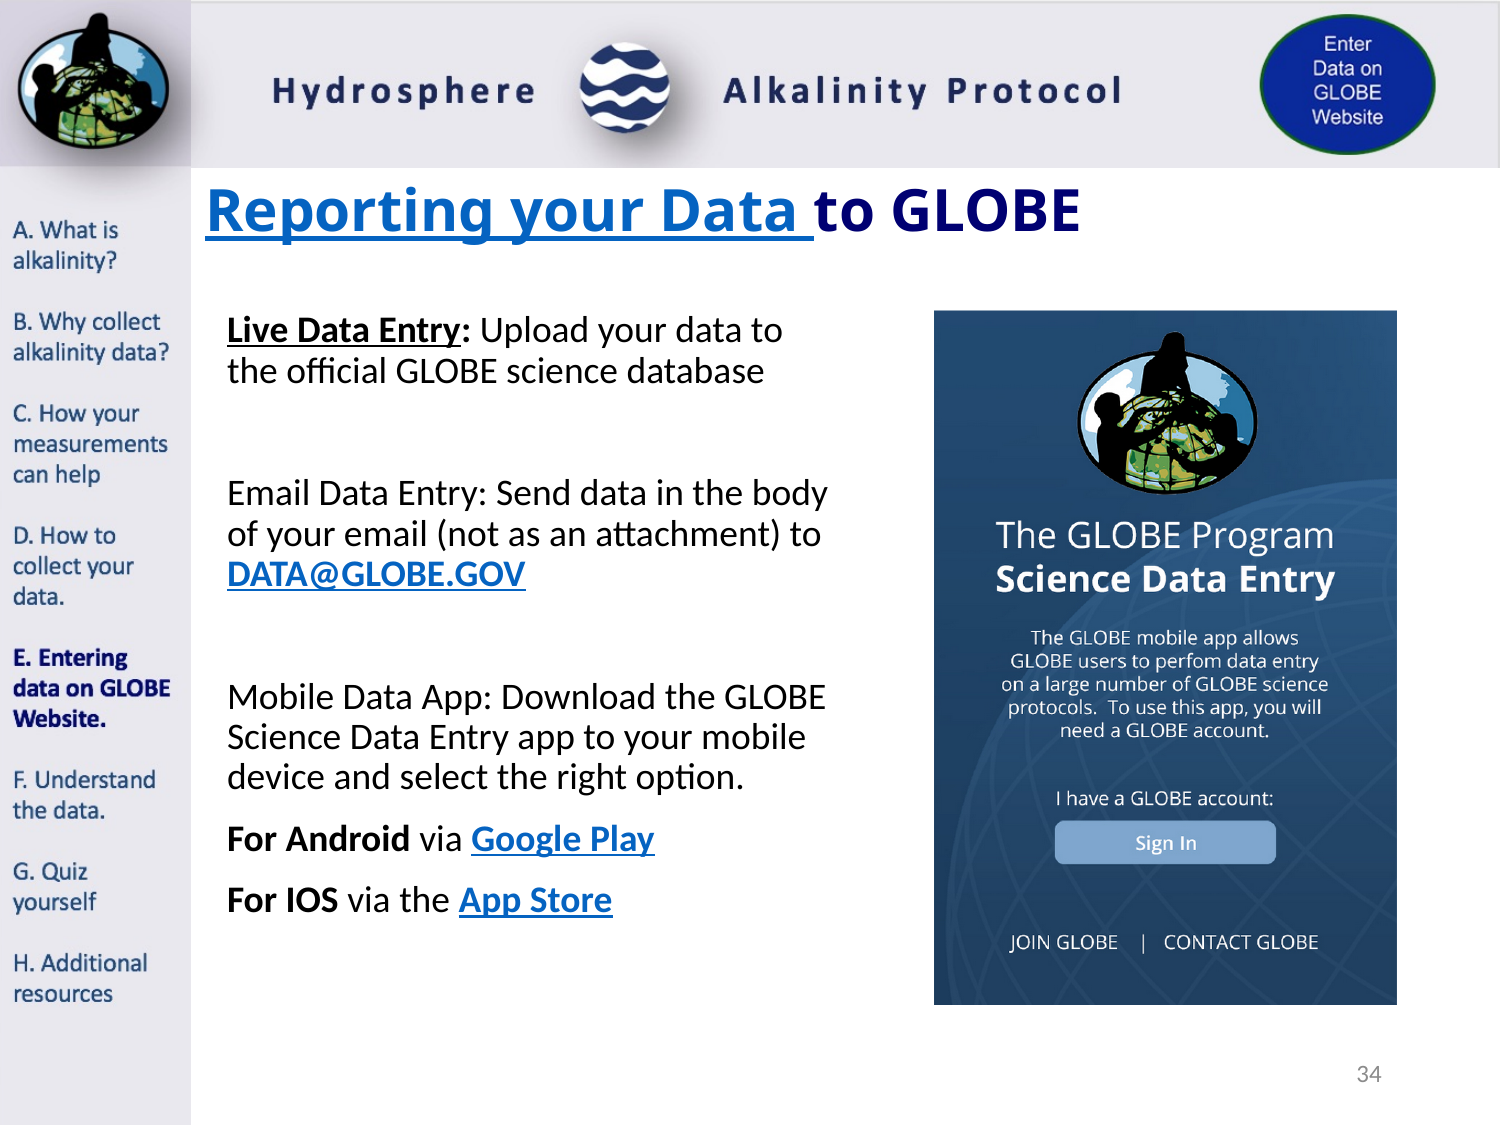

# Reporting your Data to GLOBE
Live Data Entry: Upload your data to the official GLOBE science database
Email Data Entry: Send data in the body of your email (not as an attachment) to DATA@GLOBE.GOV
Mobile Data App: Download the GLOBE Science Data Entry app to your mobile device and select the right option.
For Android via Google Play
For IOS via the App Store